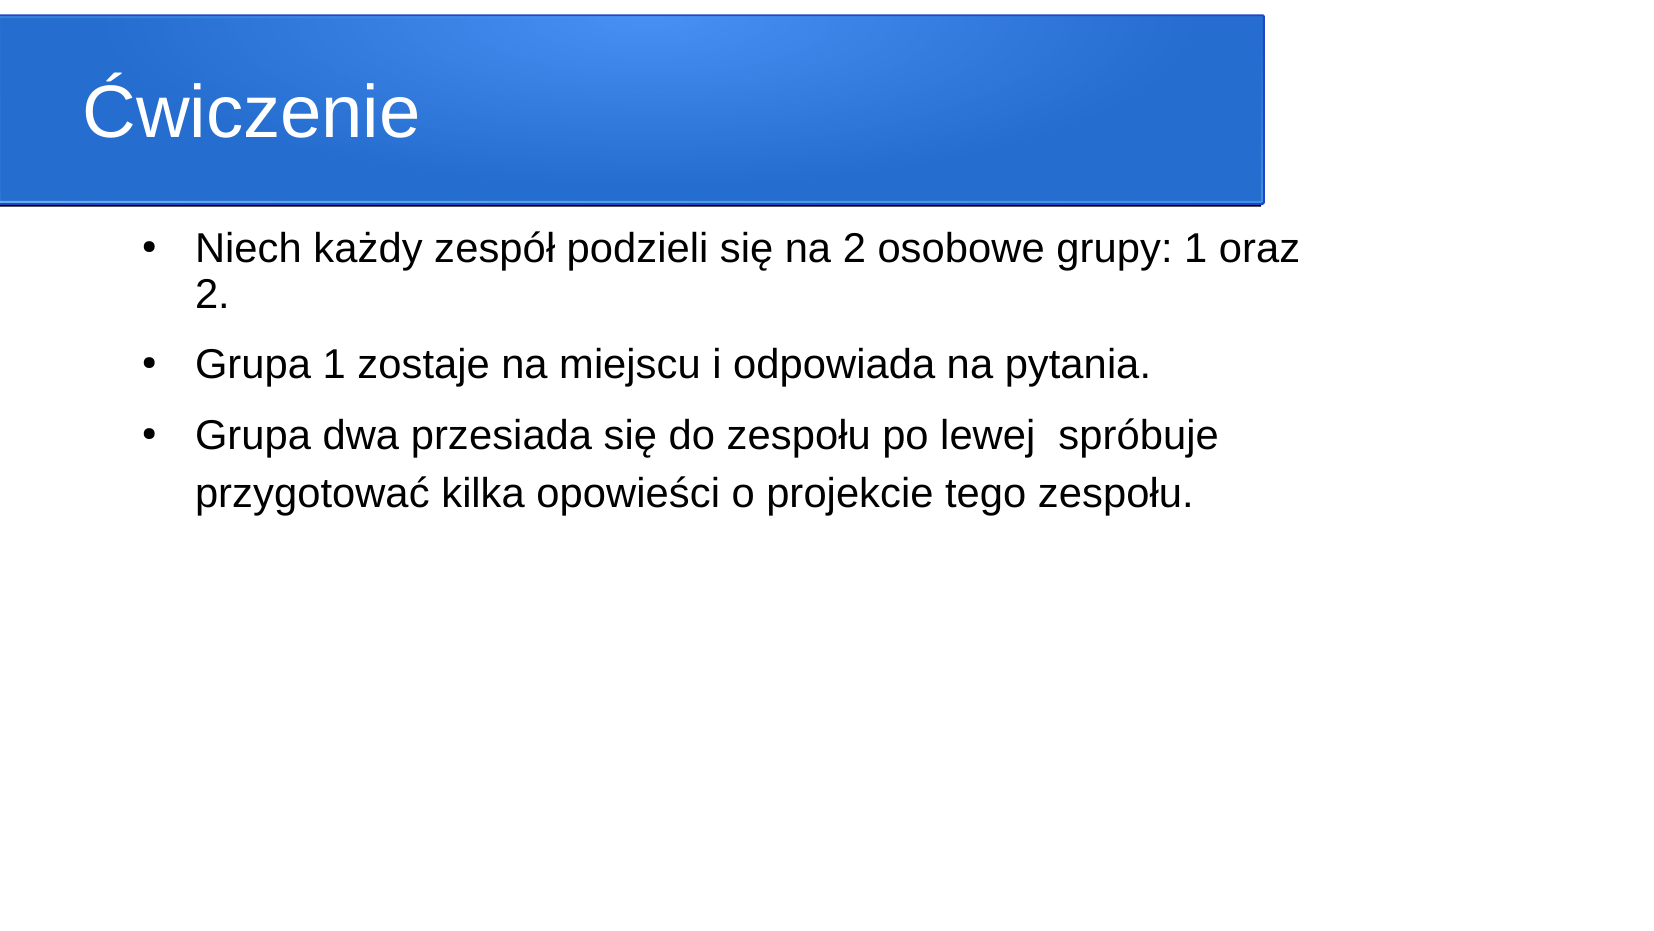

# Ćwiczenie
Niech każdy zespół podzieli się na 2 osobowe grupy: 1 oraz 2.
Grupa 1 zostaje na miejscu i odpowiada na pytania.
Grupa dwa przesiada się do zespołu po lewej spróbuje przygotować kilka opowieści o projekcie tego zespołu.